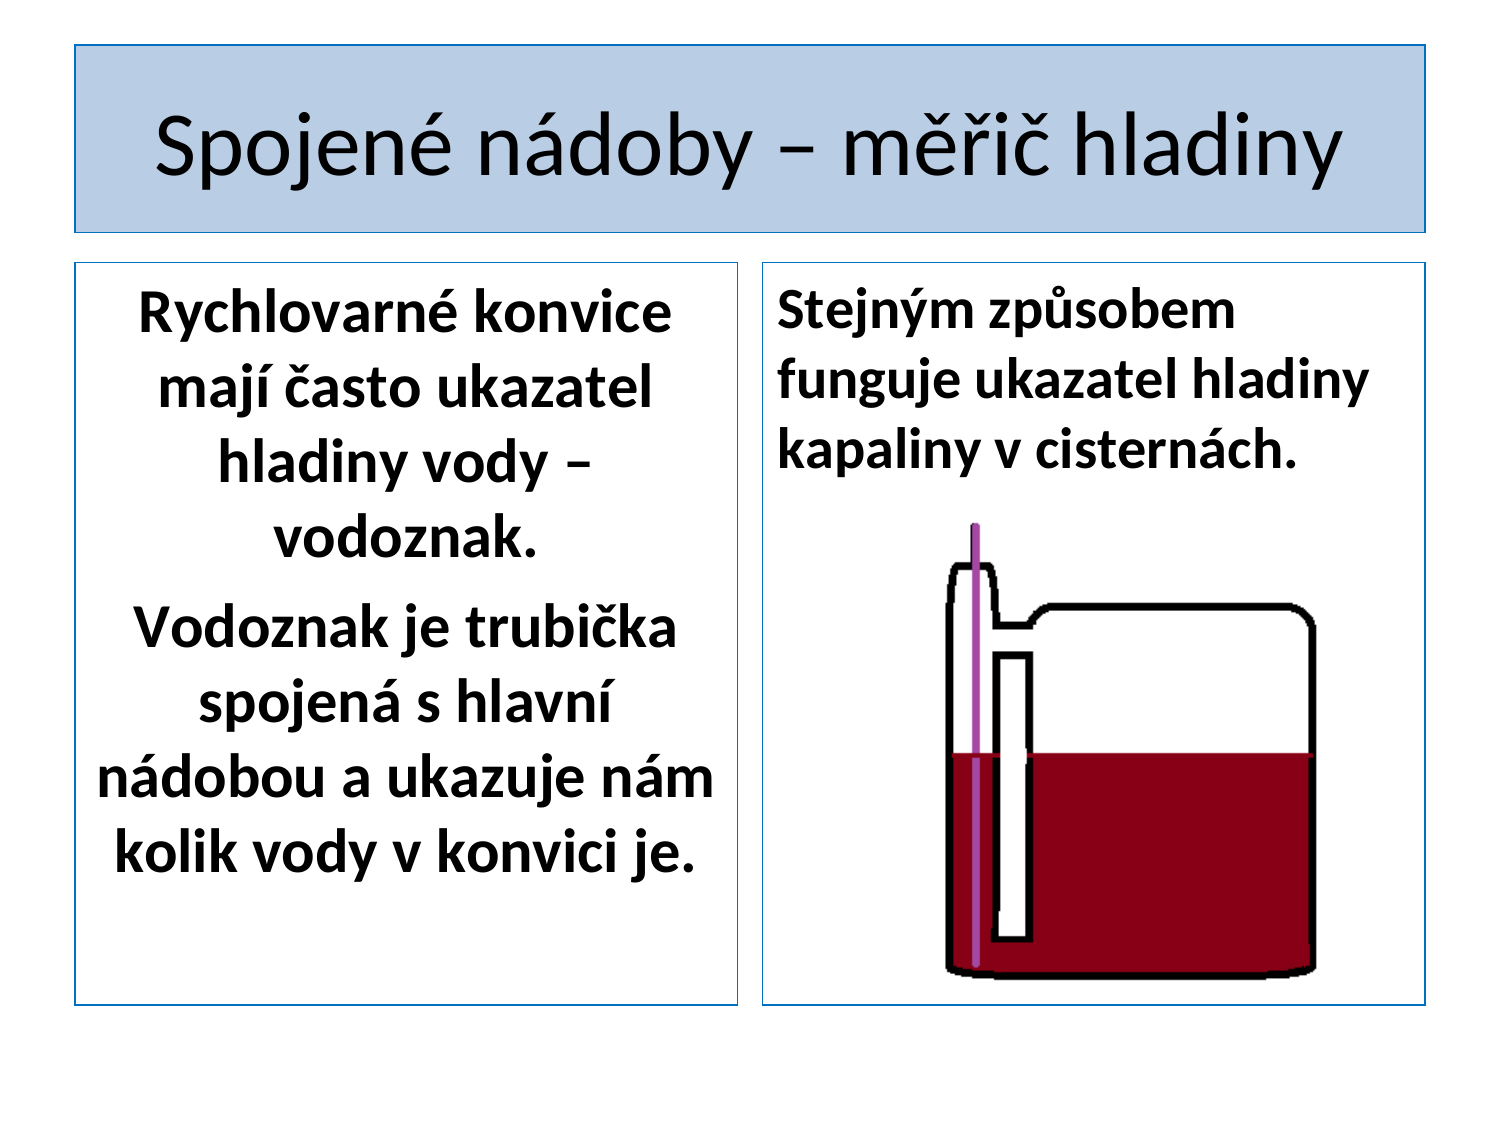

# Spojené nádoby – měřič hladiny
Rychlovarné konvice mají často ukazatel hladiny vody – vodoznak.
Vodoznak je trubička spojená s hlavní nádobou a ukazuje nám kolik vody v konvici je.
Stejným způsobem funguje ukazatel hladiny kapaliny v cisternách.